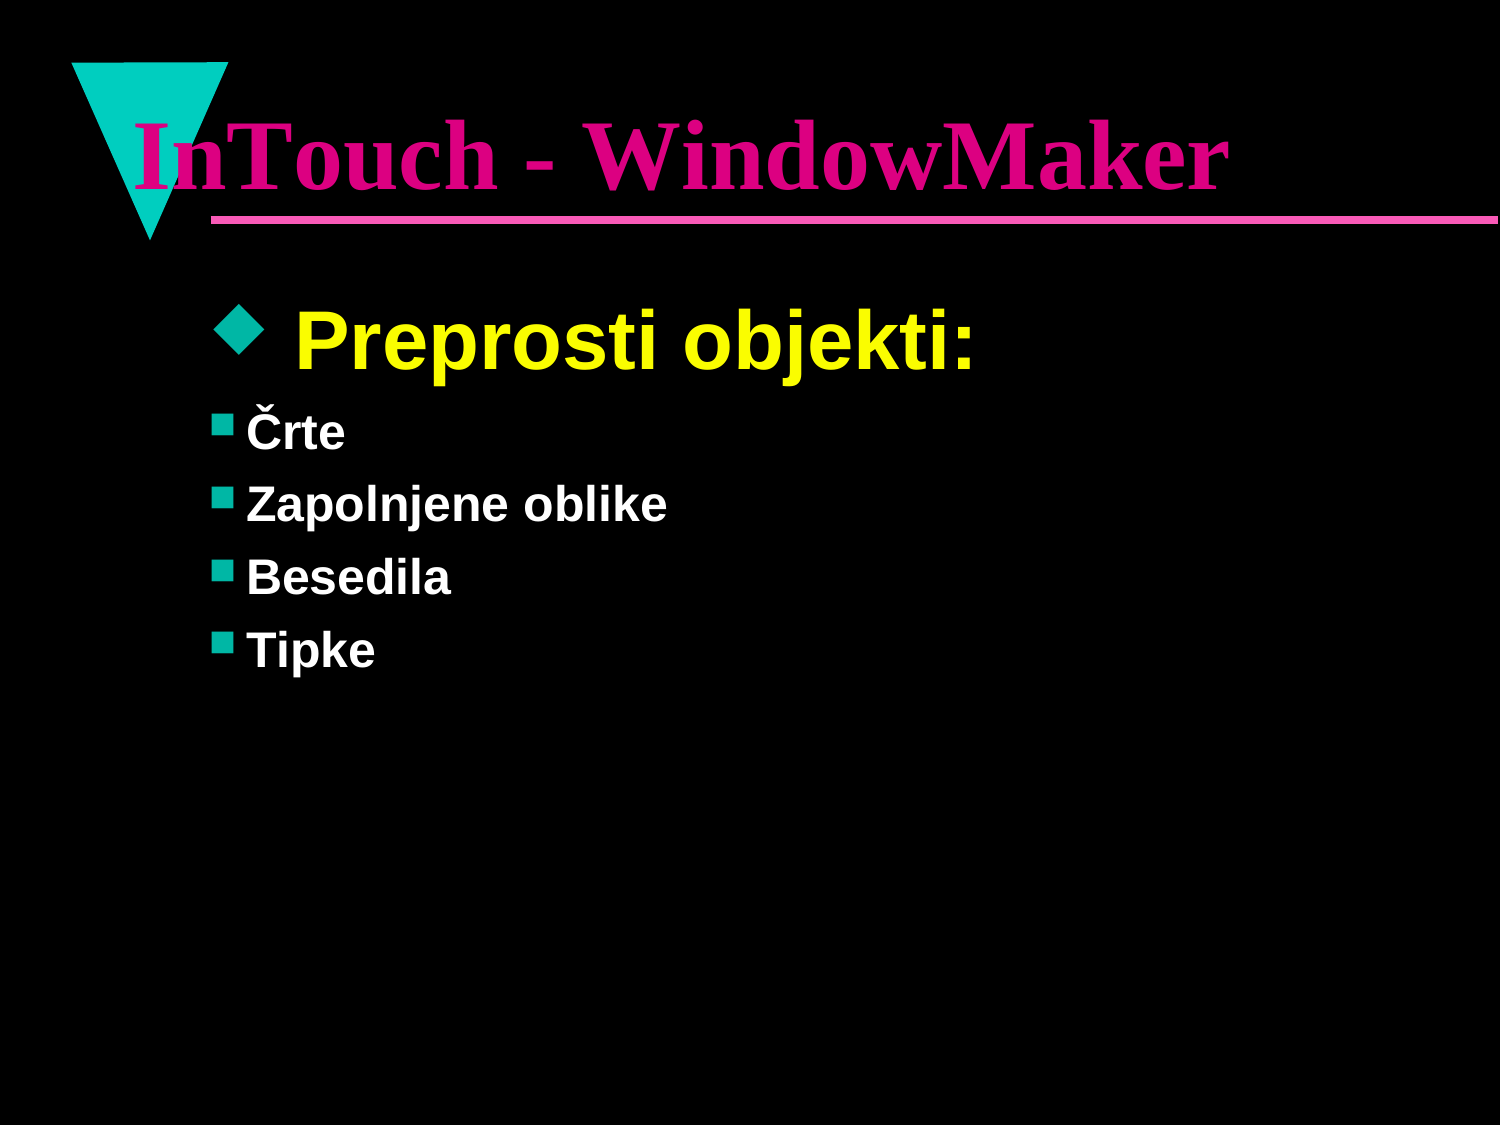

# InTouch - WindowMaker
 Preprosti objekti:
Črte
Zapolnjene oblike
Besedila
Tipke
RVP2
Orodja - Razvojno okolje (Window Maker)
12